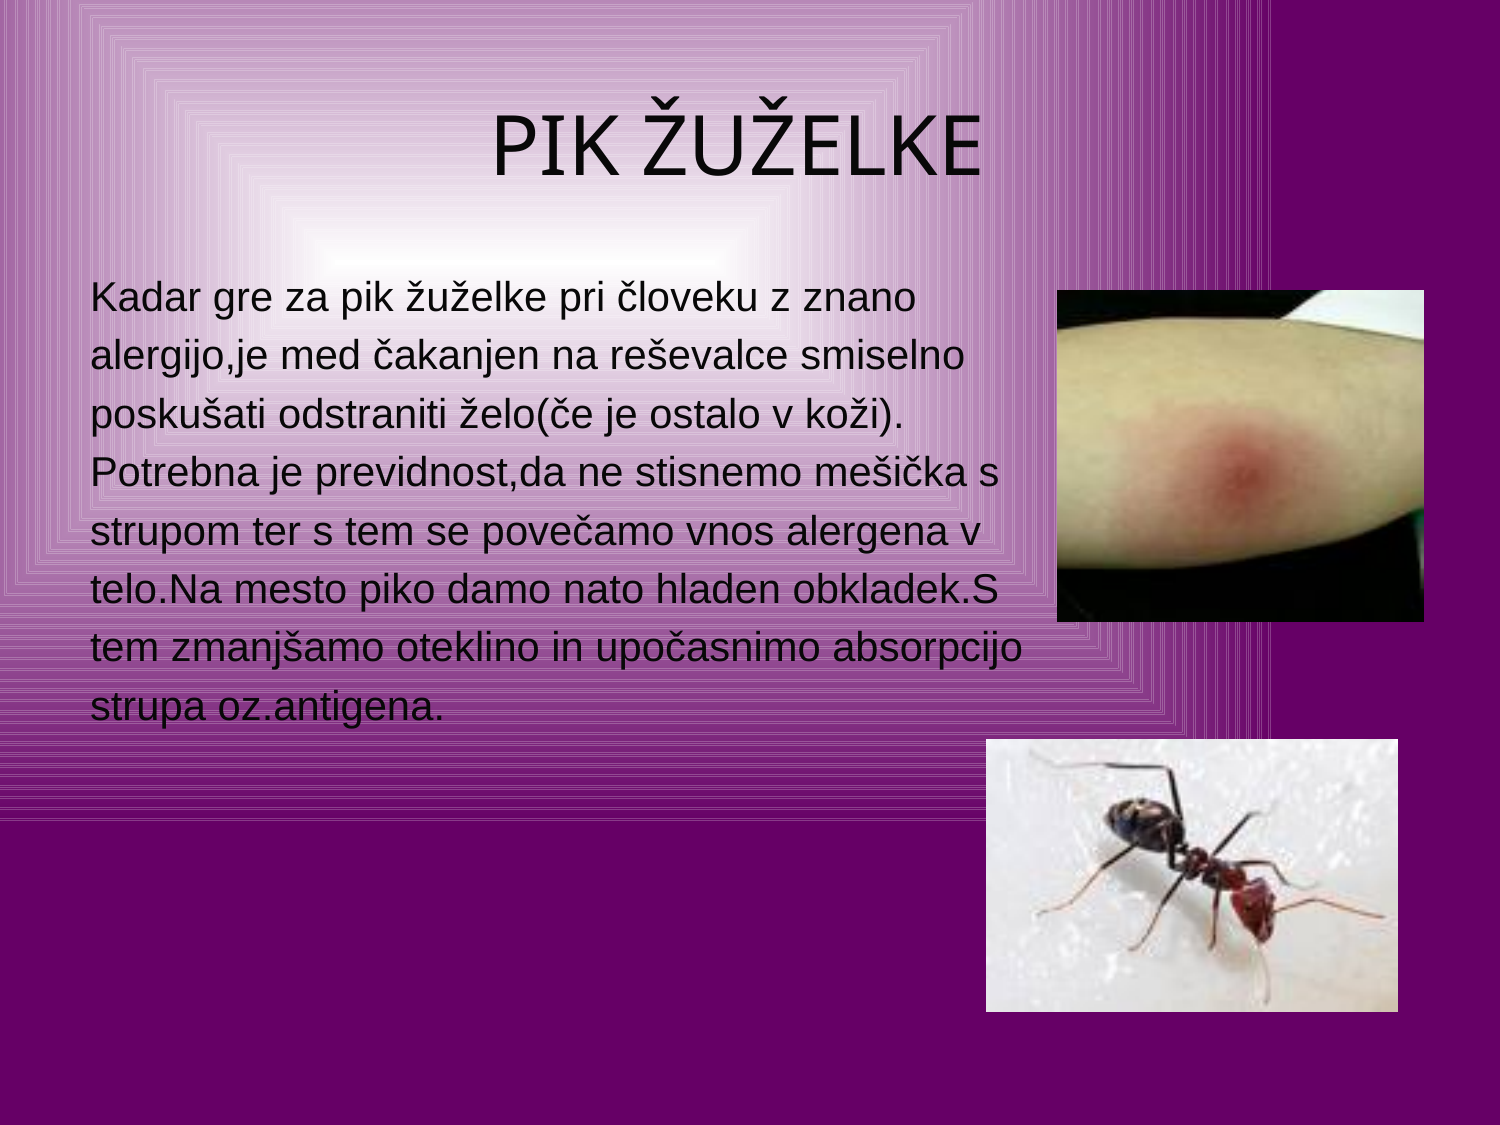

# PIK ŽUŽELKE
Kadar gre za pik žuželke pri človeku z znano
alergijo,je med čakanjen na reševalce smiselno
poskušati odstraniti želo(če je ostalo v koži).
Potrebna je previdnost,da ne stisnemo mešička s
strupom ter s tem se povečamo vnos alergena v
telo.Na mesto piko damo nato hladen obkladek.S
tem zmanjšamo oteklino in upočasnimo absorpcijo
strupa oz.antigena.